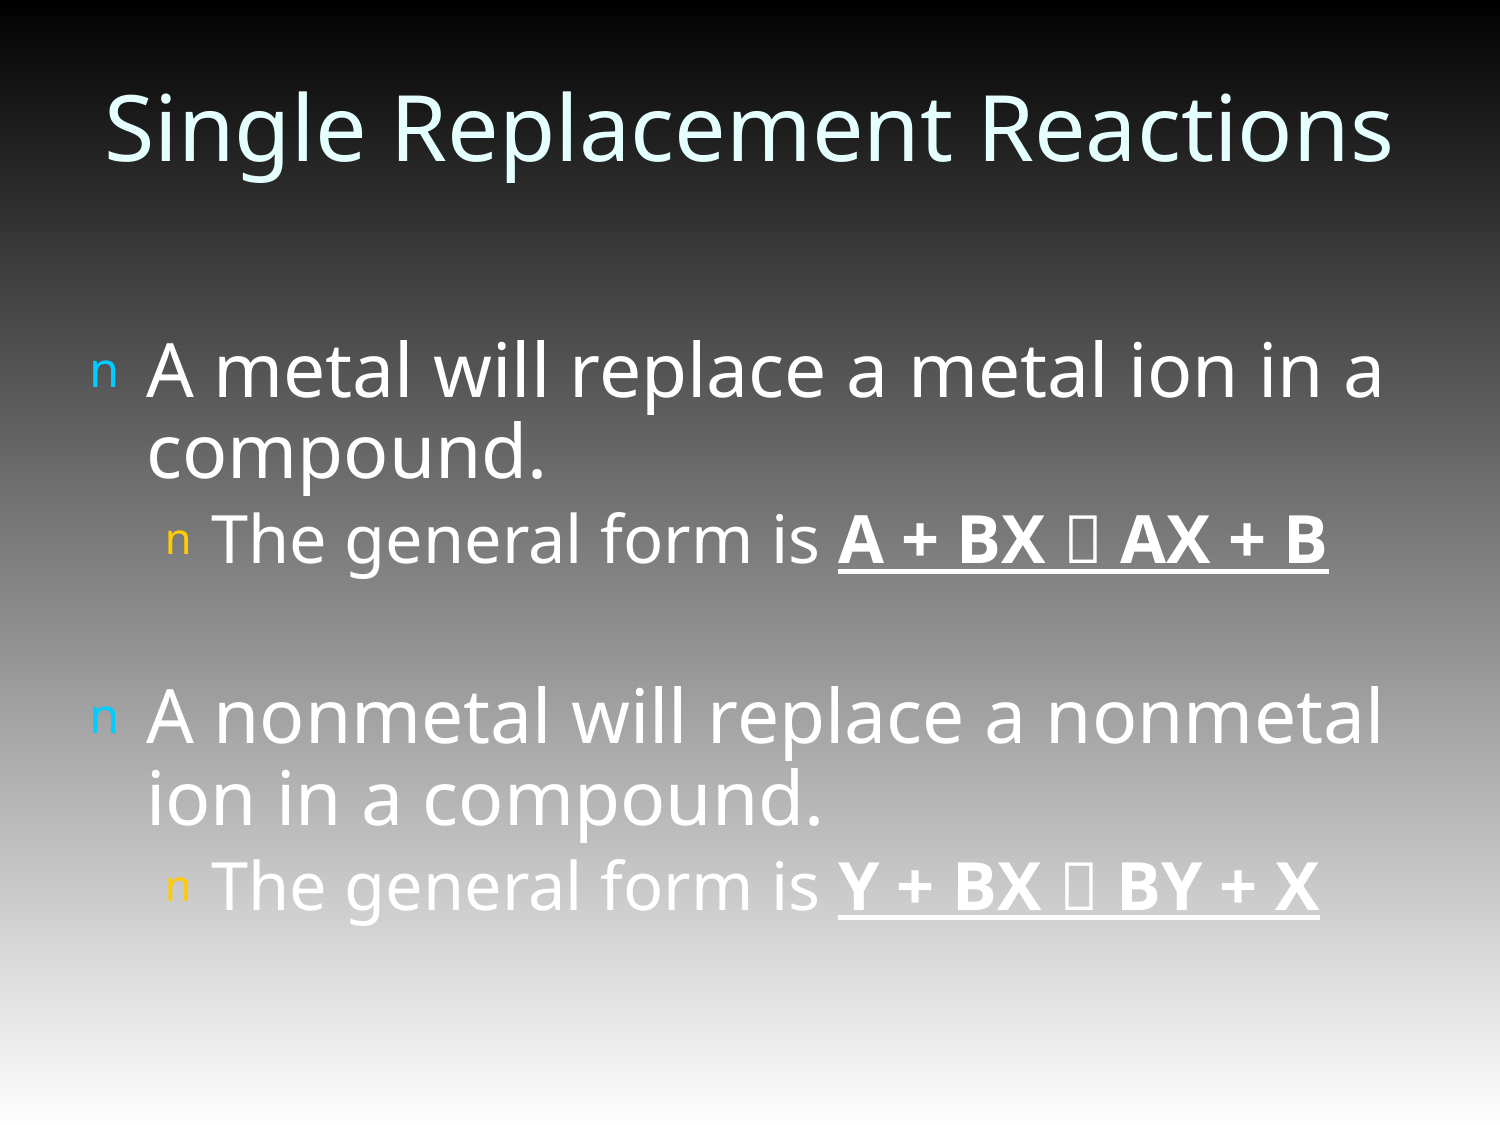

# Single Replacement Reactions
A metal will replace a metal ion in a compound.
The general form is A + BX  AX + B
A nonmetal will replace a nonmetal ion in a compound.
The general form is Y + BX  BY + X